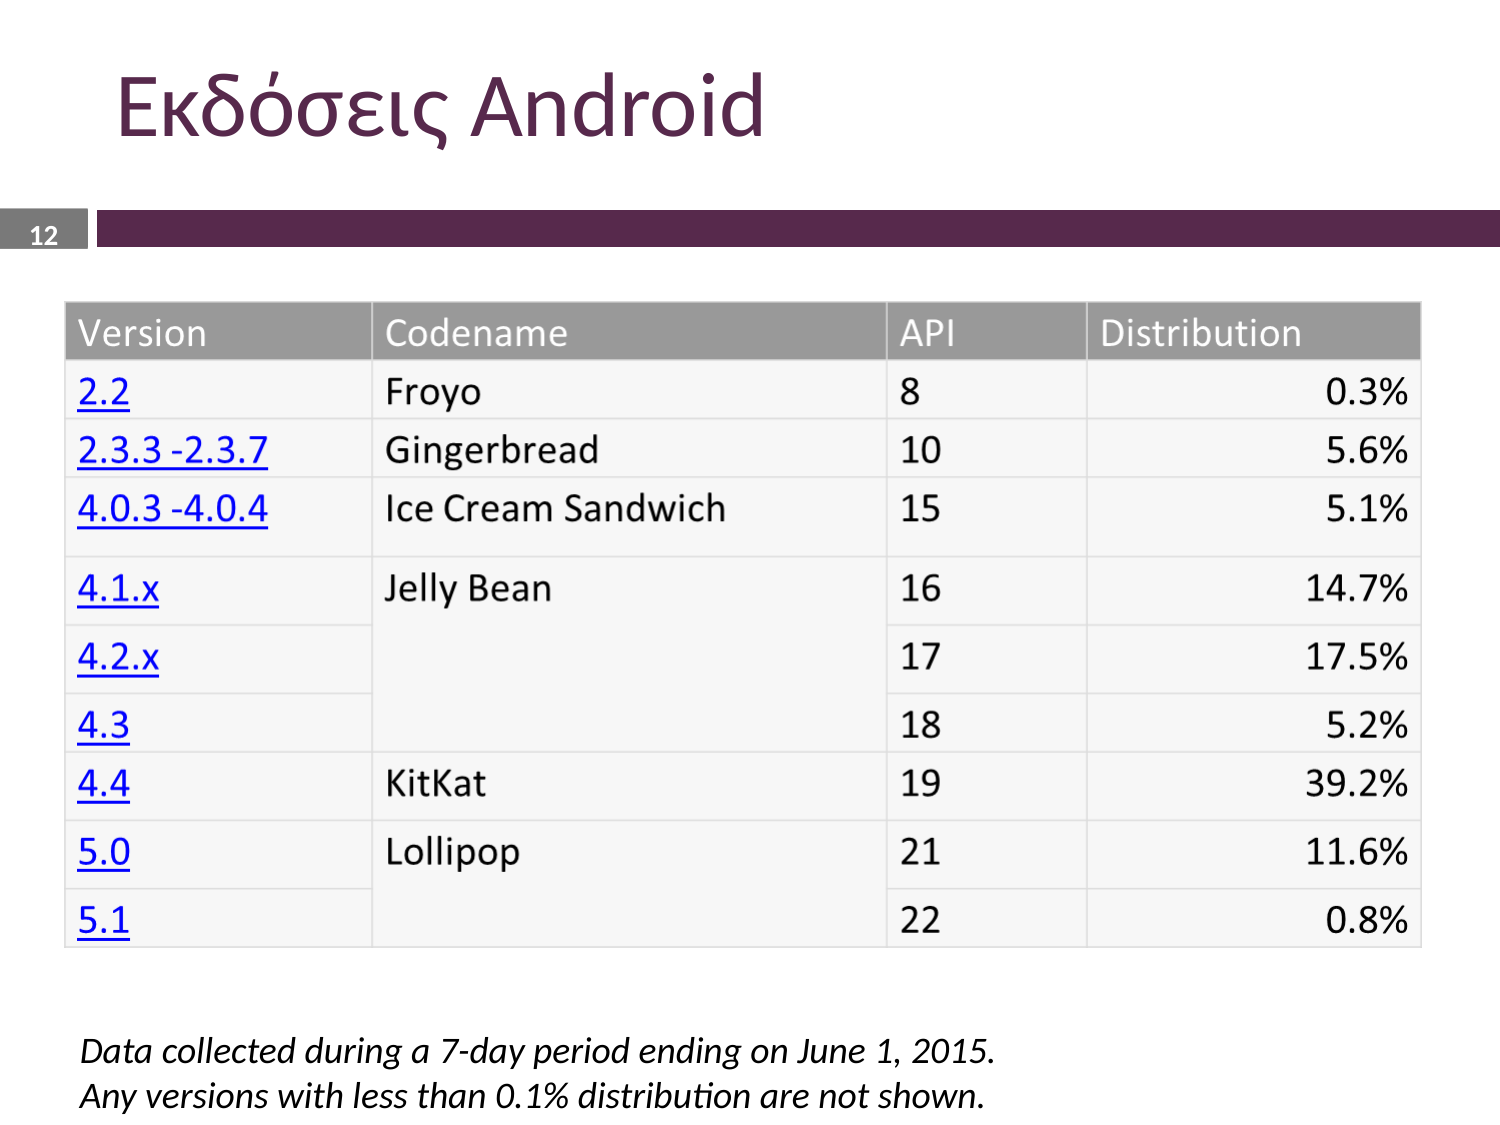

# Εκδόσεις Android
Data collected during a 7-day period ending on June 1, 2015. 
Any versions with less than 0.1% distribution are not shown.